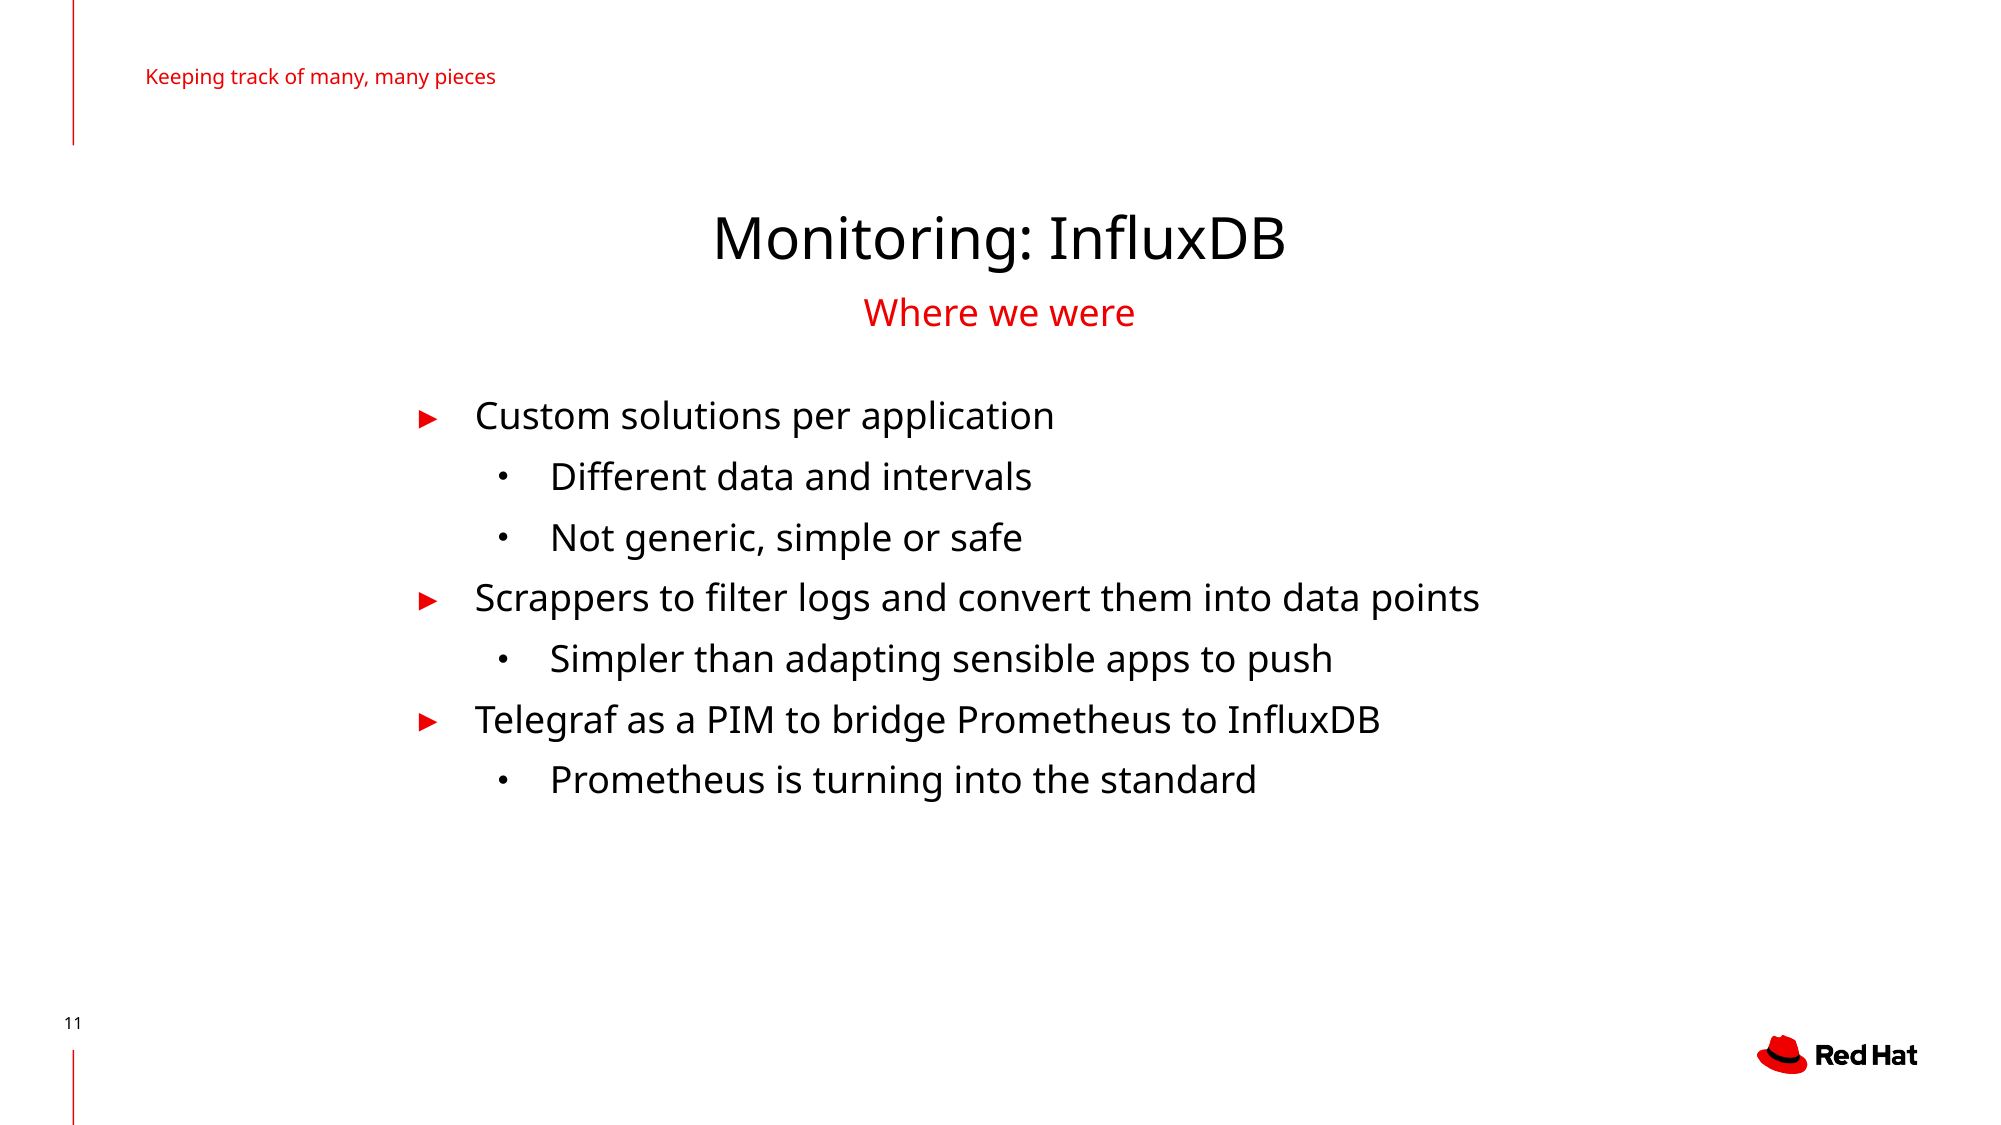

# Keeping track of many, many pieces
Monitoring: InfluxDB
Where we were
Custom solutions per application
Different data and intervals
Not generic, simple or safe
Scrappers to filter logs and convert them into data points
Simpler than adapting sensible apps to push
Telegraf as a PIM to bridge Prometheus to InfluxDB
Prometheus is turning into the standard